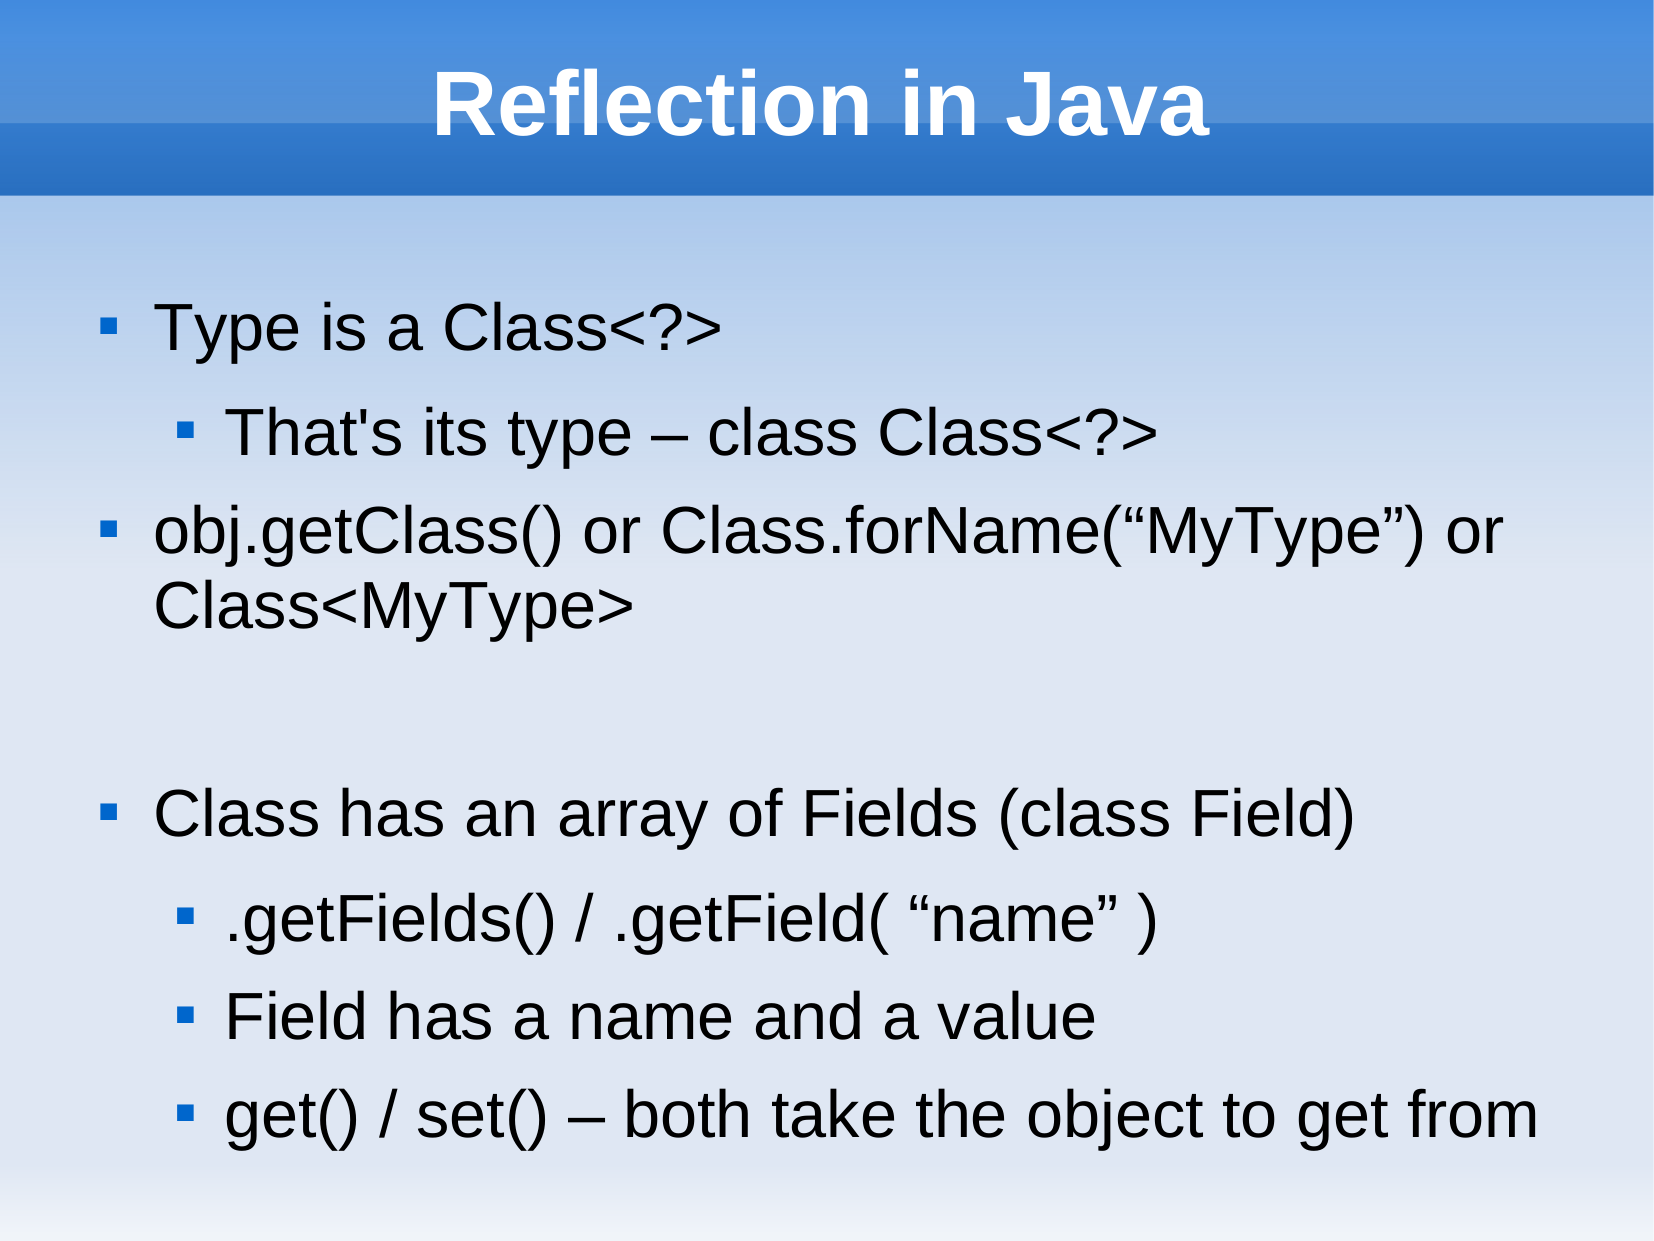

# Reflection in Java
Type is a Class<?>
That's its type – class Class<?>
obj.getClass() or Class.forName(“MyType”) or Class<MyType>
Class has an array of Fields (class Field)
.getFields() / .getField( “name” )
Field has a name and a value
get() / set() – both take the object to get from